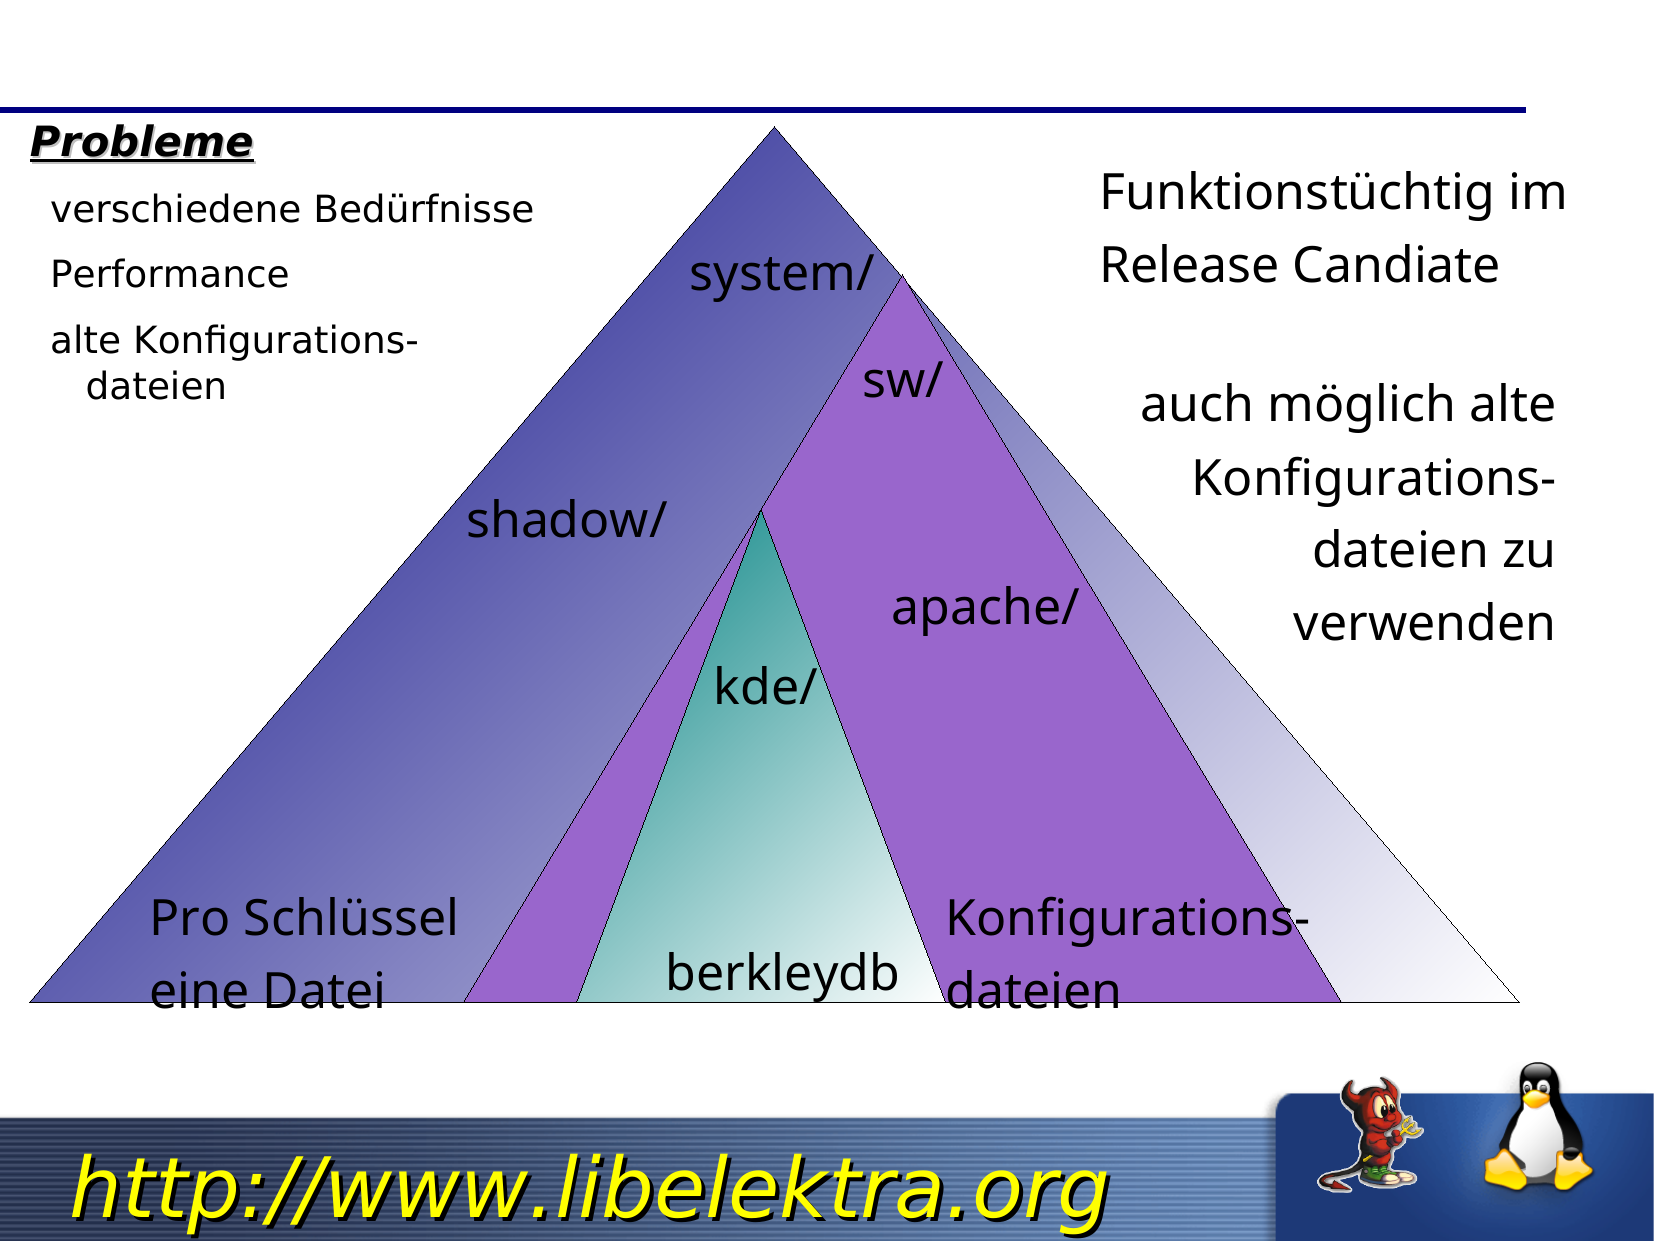

# Probleme
verschiedene Bedürfnisse
Performance
alte Konfigurations-
dateien
Funktionstüchtig im
Release Candiate
system/
sw/
auch möglich alte
Konfigurations-
dateien zu
verwenden
shadow/
apache/
kde/
Pro Schlüssel
eine Datei
Konfigurations-
dateien
berkleydb